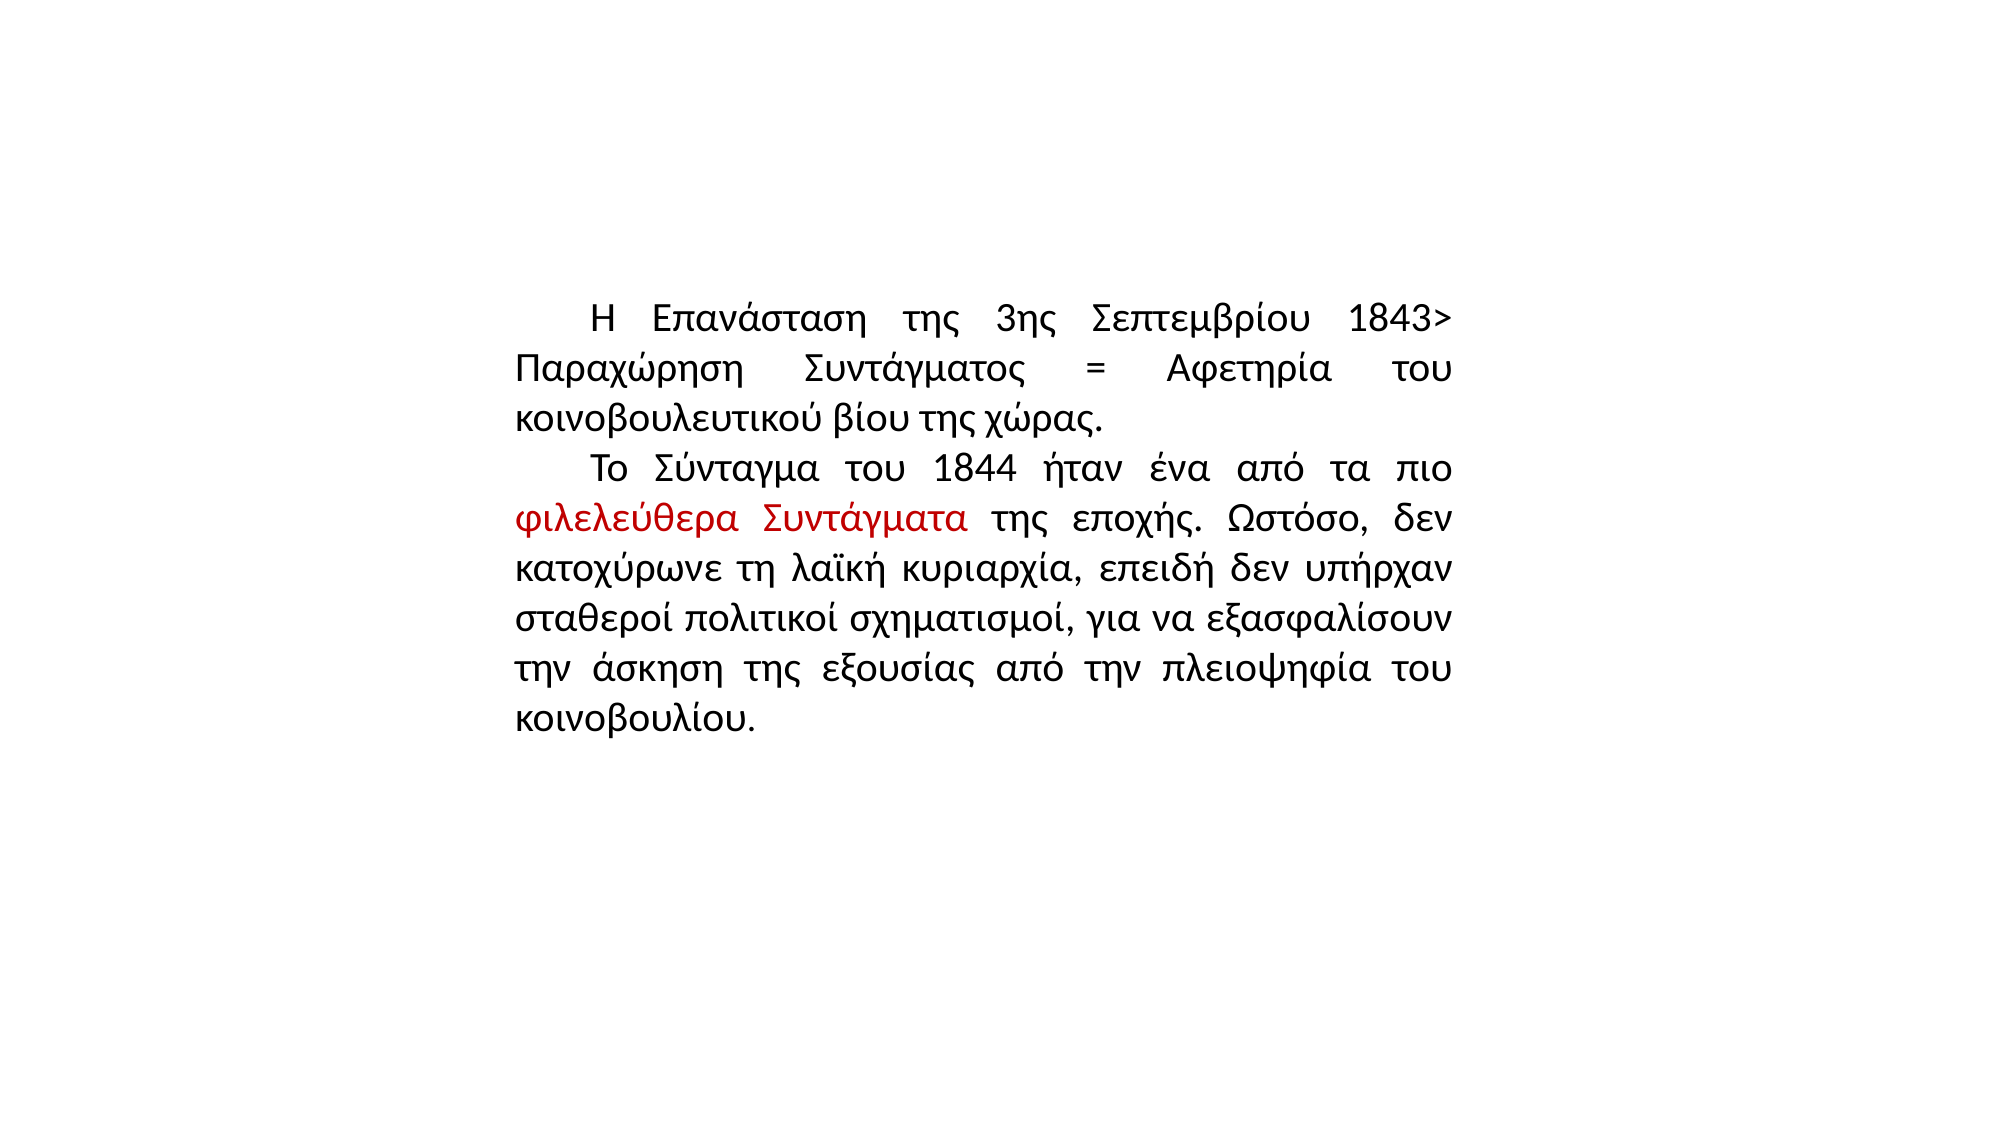

Η Επανάσταση της 3ης Σεπτεμβρίου 1843> Παραχώρηση Συντάγματος = Αφετηρία του κοινοβουλευτικού βίου της χώρας.
	Το Σύνταγμα του 1844 ήταν ένα από τα πιο φιλελεύθερα Συντάγματα της εποχής. Ωστόσο, δεν κατοχύρωνε τη λαϊκή κυριαρχία, επειδή δεν υπήρχαν σταθεροί πολιτικοί σχηματισμοί, για να εξασφαλίσουν την άσκηση της εξουσίας από την πλειοψηφία του κοινοβουλίου.